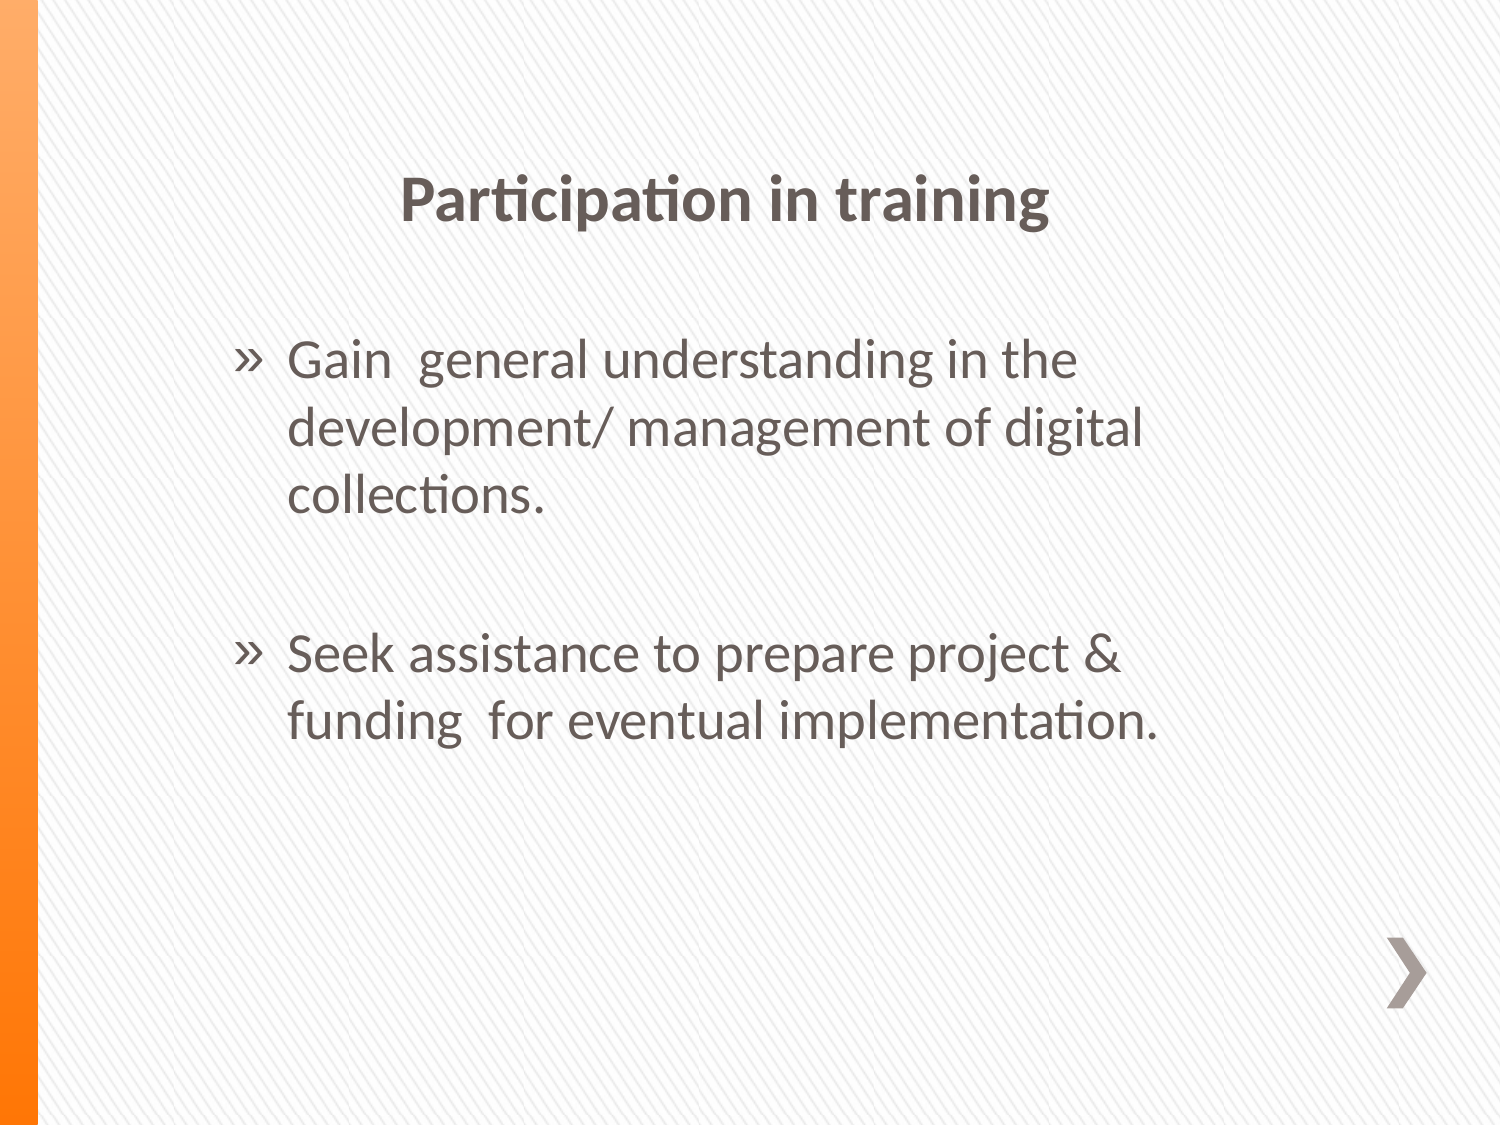

# Participation in training
Gain general understanding in the development/ management of digital collections.
Seek assistance to prepare project & funding for eventual implementation.